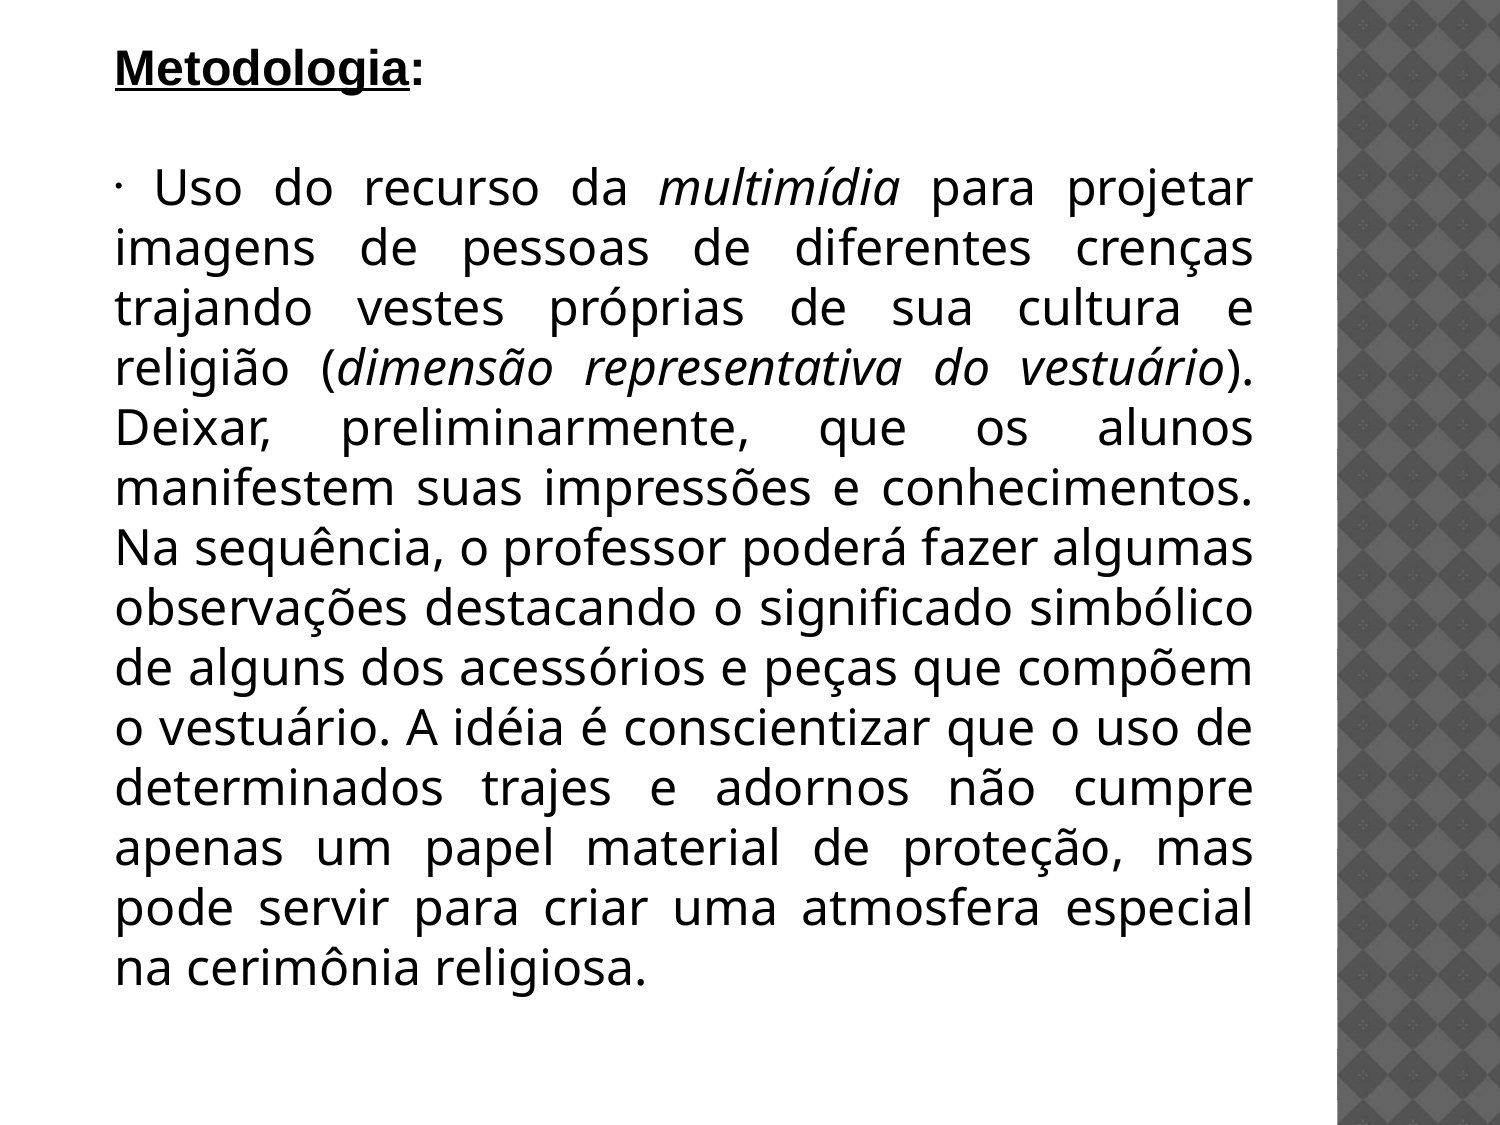

Metodologia:
 Uso do recurso da multimídia para projetar imagens de pessoas de diferentes crenças trajando vestes próprias de sua cultura e religião (dimensão representativa do vestuário). Deixar, preliminarmente, que os alunos manifestem suas impressões e conhecimentos. Na sequência, o professor poderá fazer algumas observações destacando o significado simbólico de alguns dos acessórios e peças que compõem o vestuário. A idéia é conscientizar que o uso de determinados trajes e adornos não cumpre apenas um papel material de proteção, mas pode servir para criar uma atmosfera especial na cerimônia religiosa.